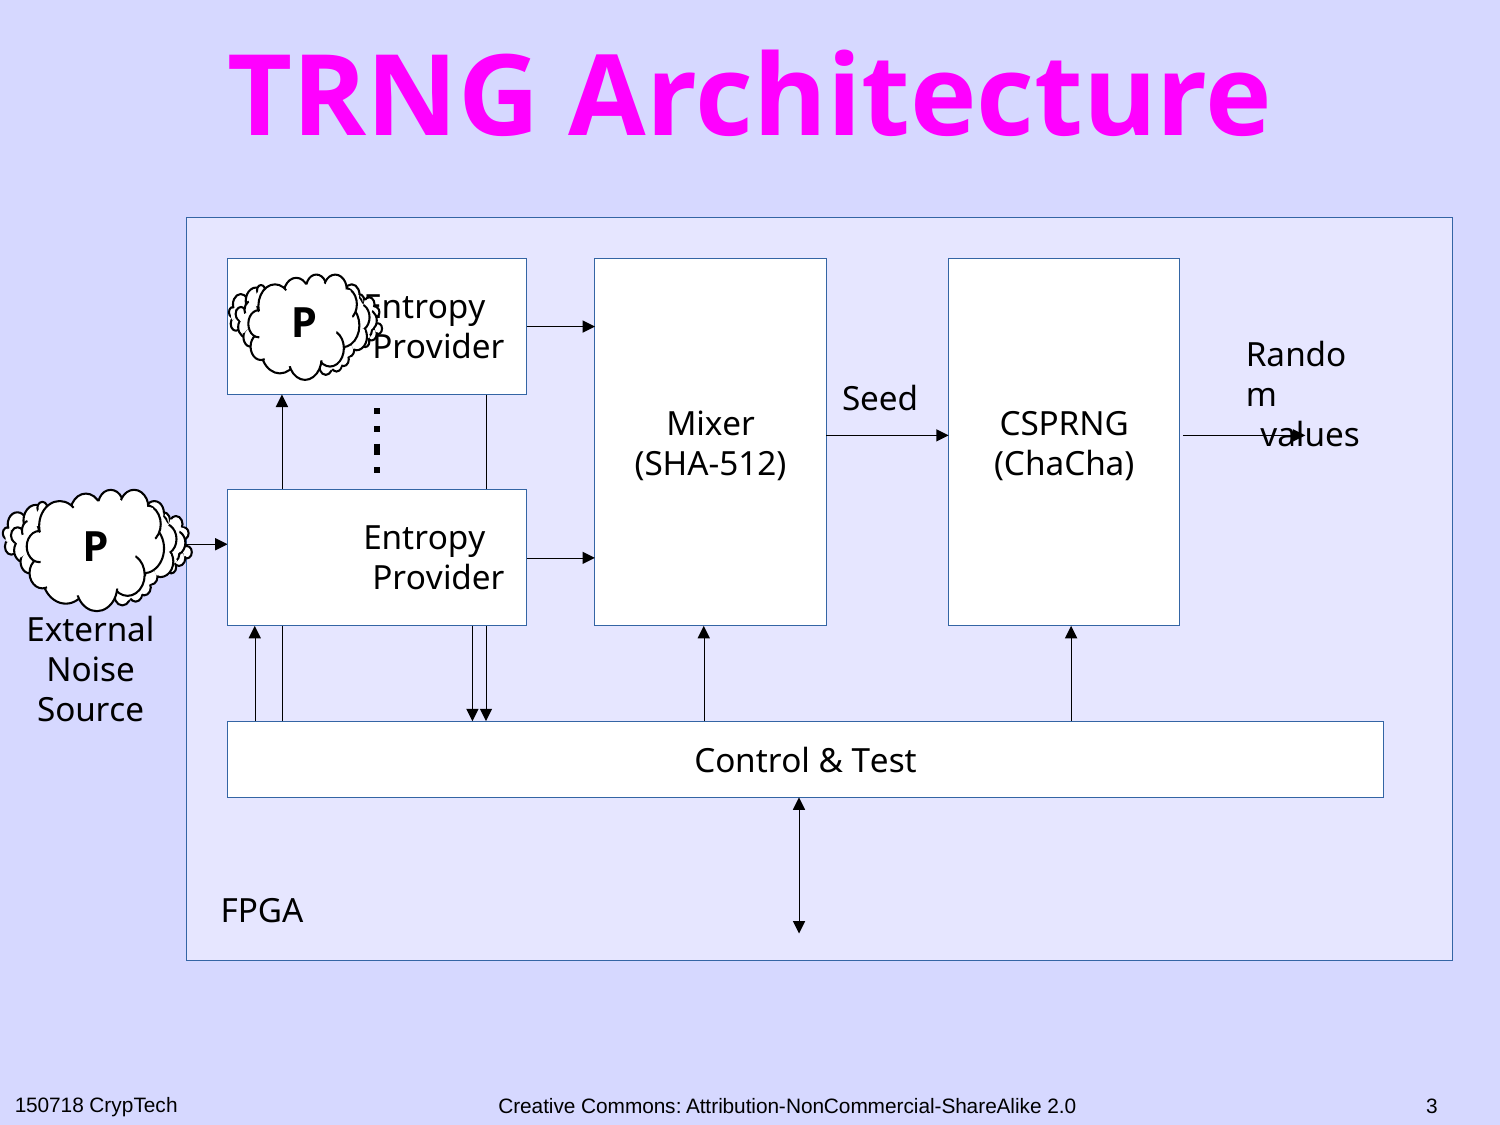

# TRNG Architecture
Mixer
(SHA-512)
CSPRNG
(ChaCha)
P
Entropy
Provider
Random
values
Seed
P
Entropy
Provider
External
Noise
Source
Control & Test
FPGA
150718 CrypTech
Creative Commons: Attribution-NonCommercial-ShareAlike 2.0
3